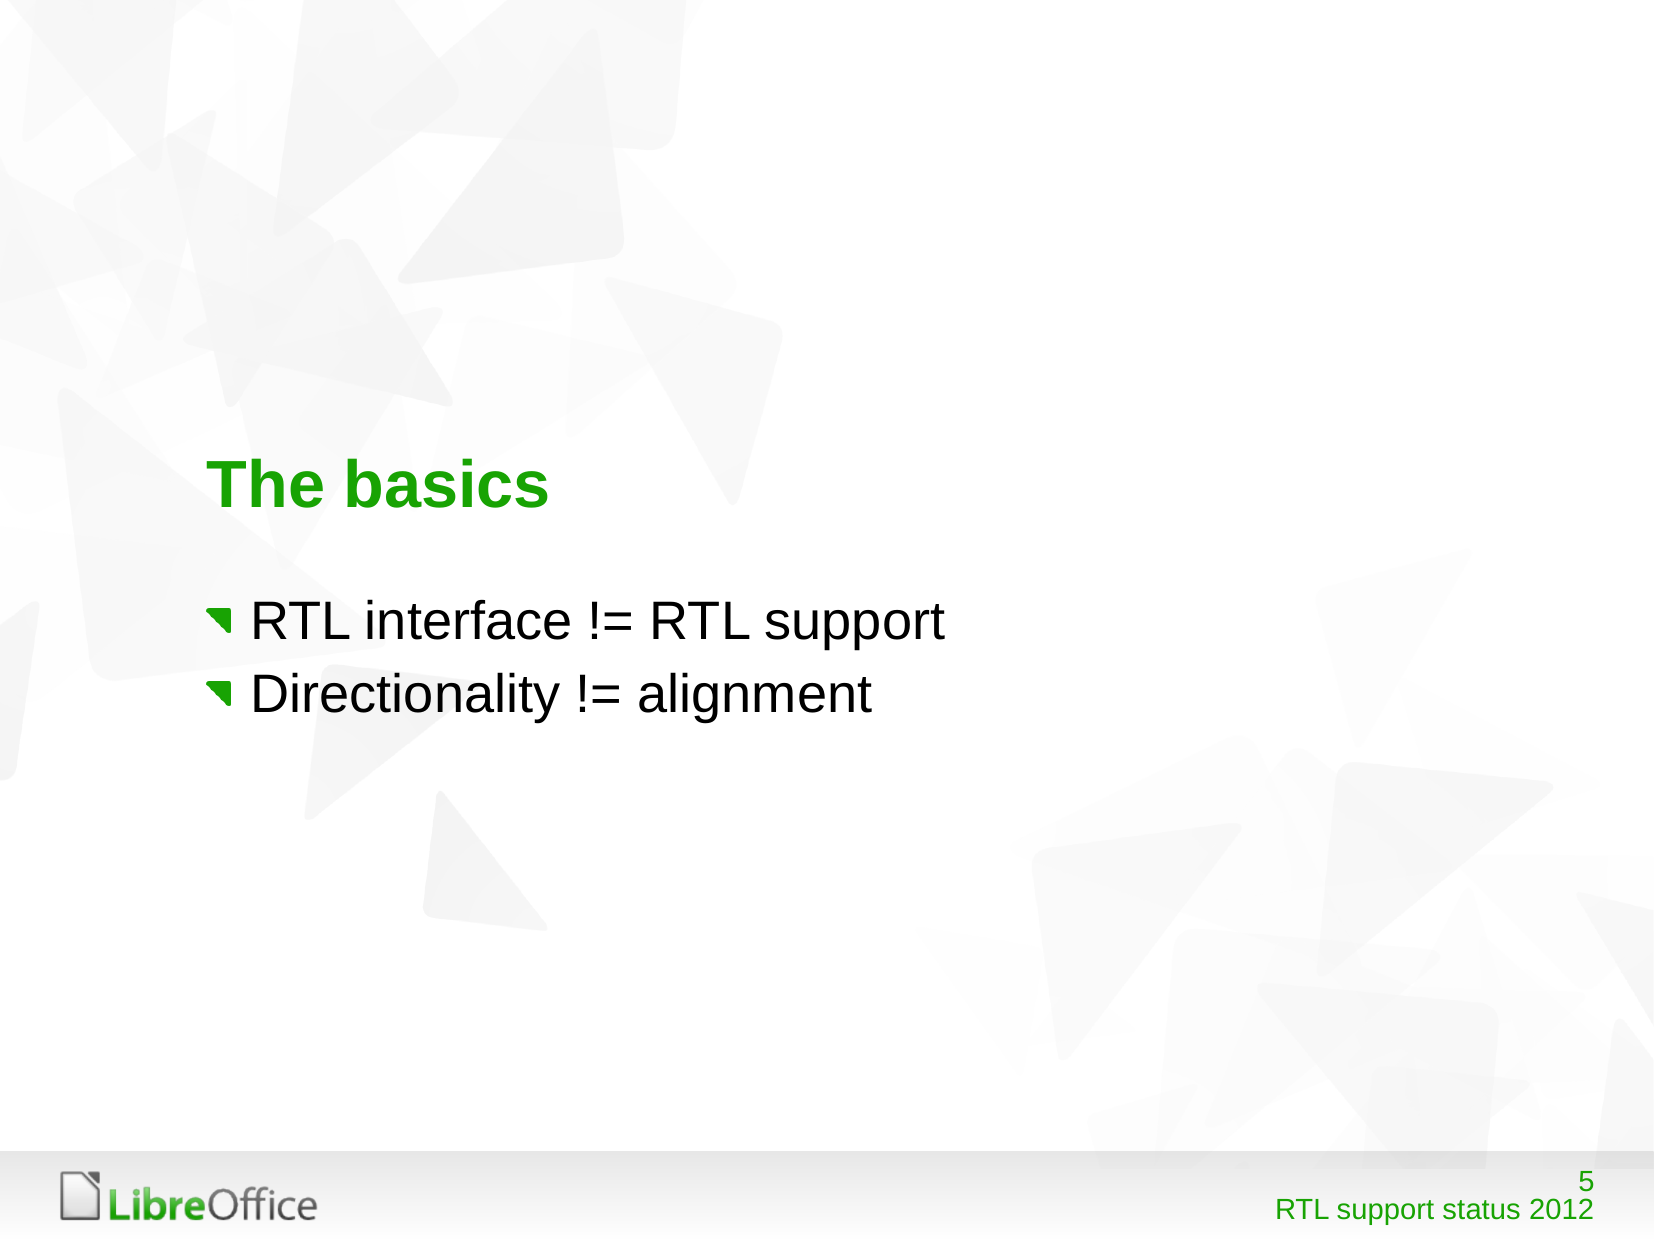

# The basics
RTL interface != RTL support
Directionality != alignment
5
RTL support status 2012